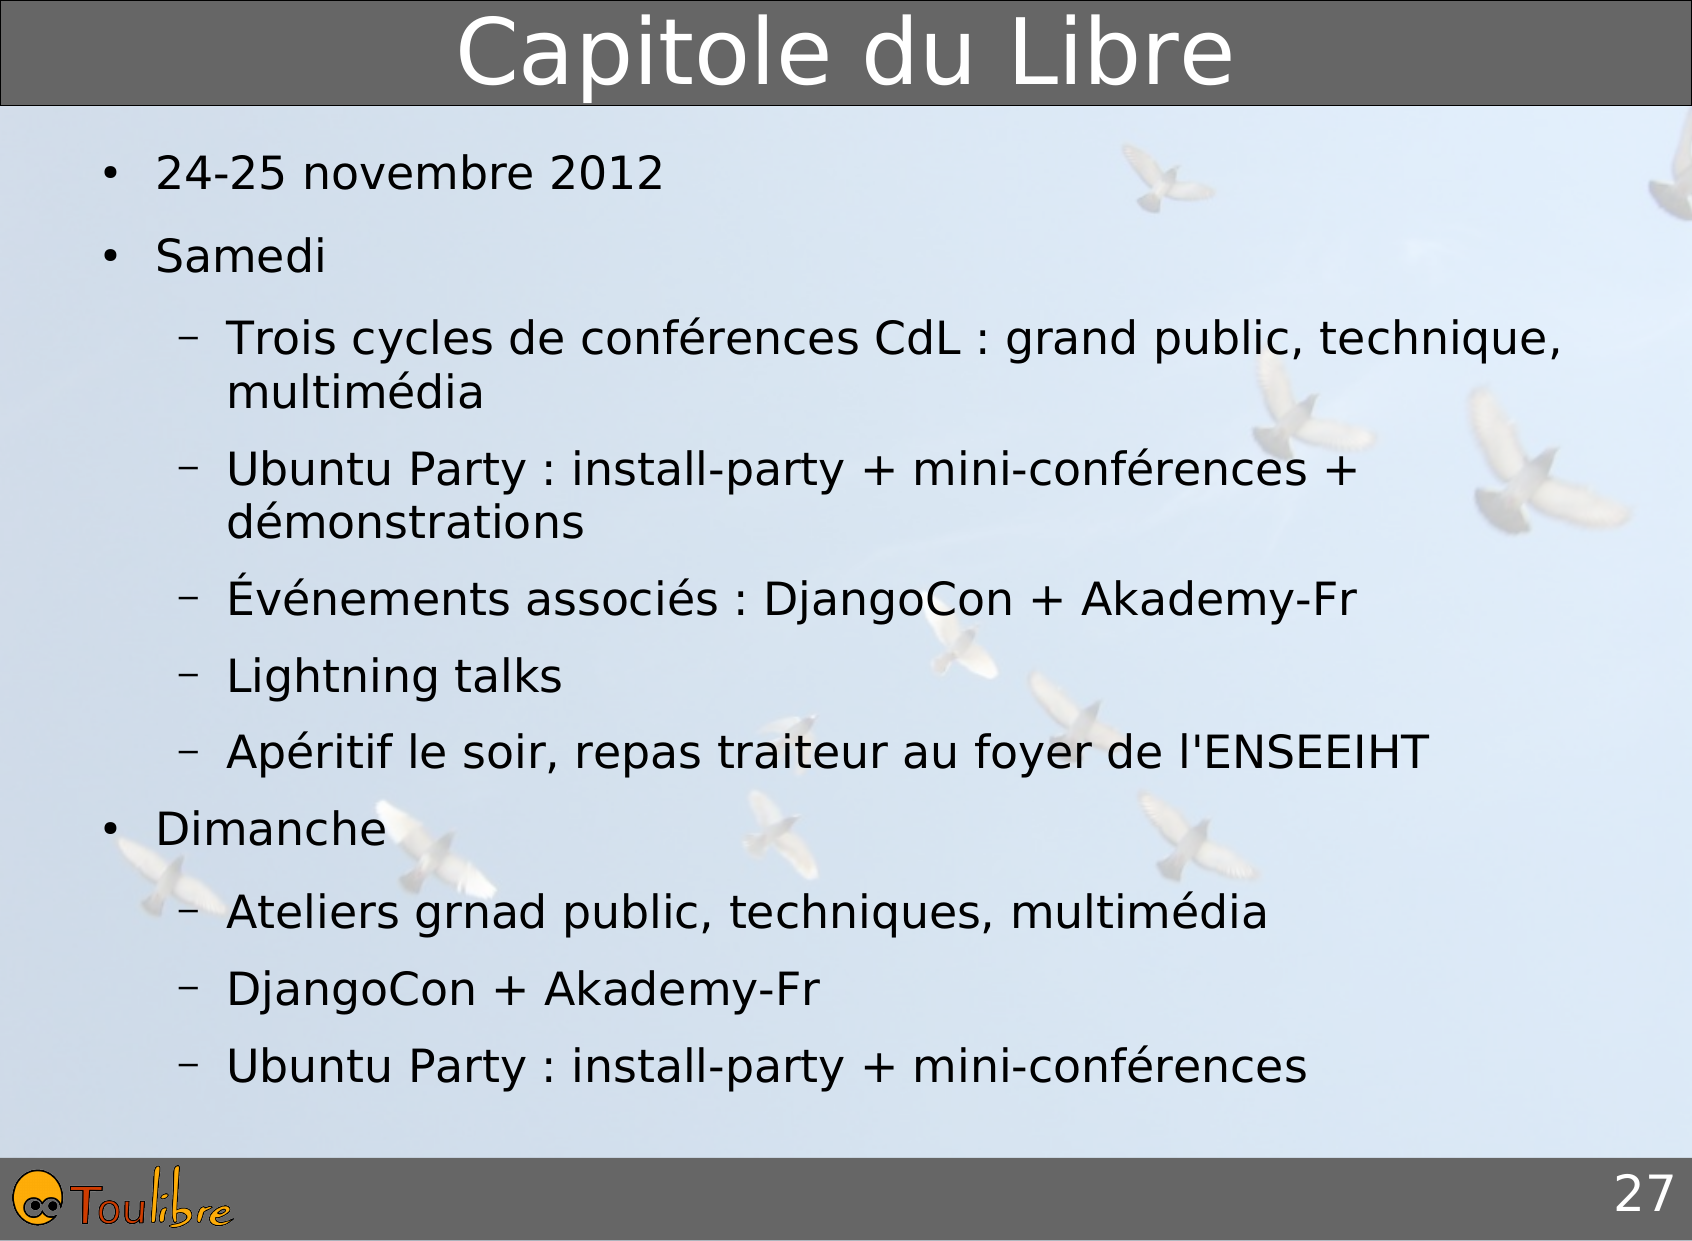

# Capitole du Libre
24-25 novembre 2012
Samedi
Trois cycles de conférences CdL : grand public, technique, multimédia
Ubuntu Party : install-party + mini-conférences + démonstrations
Événements associés : DjangoCon + Akademy-Fr
Lightning talks
Apéritif le soir, repas traiteur au foyer de l'ENSEEIHT
Dimanche
Ateliers grnad public, techniques, multimédia
DjangoCon + Akademy-Fr
Ubuntu Party : install-party + mini-conférences